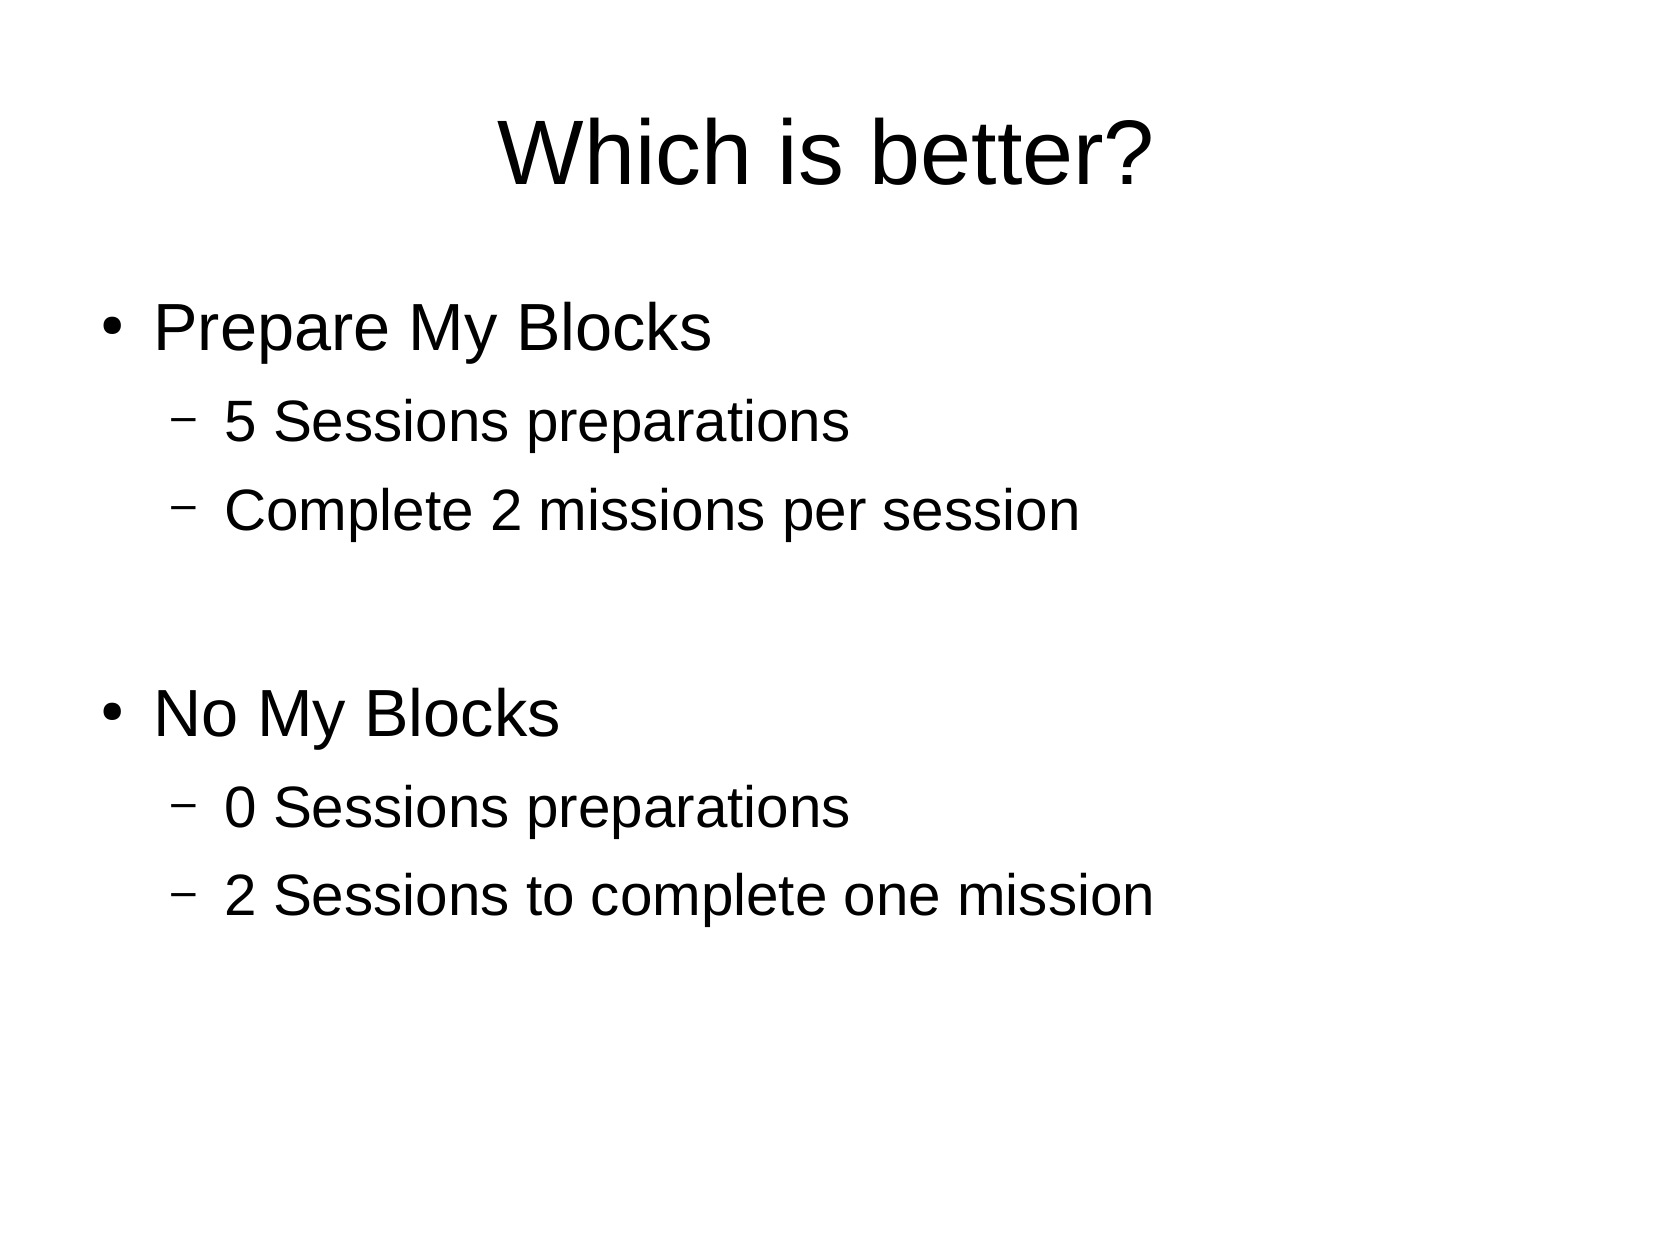

# Which is better?
Prepare My Blocks
5 Sessions preparations
Complete 2 missions per session
No My Blocks
0 Sessions preparations
2 Sessions to complete one mission